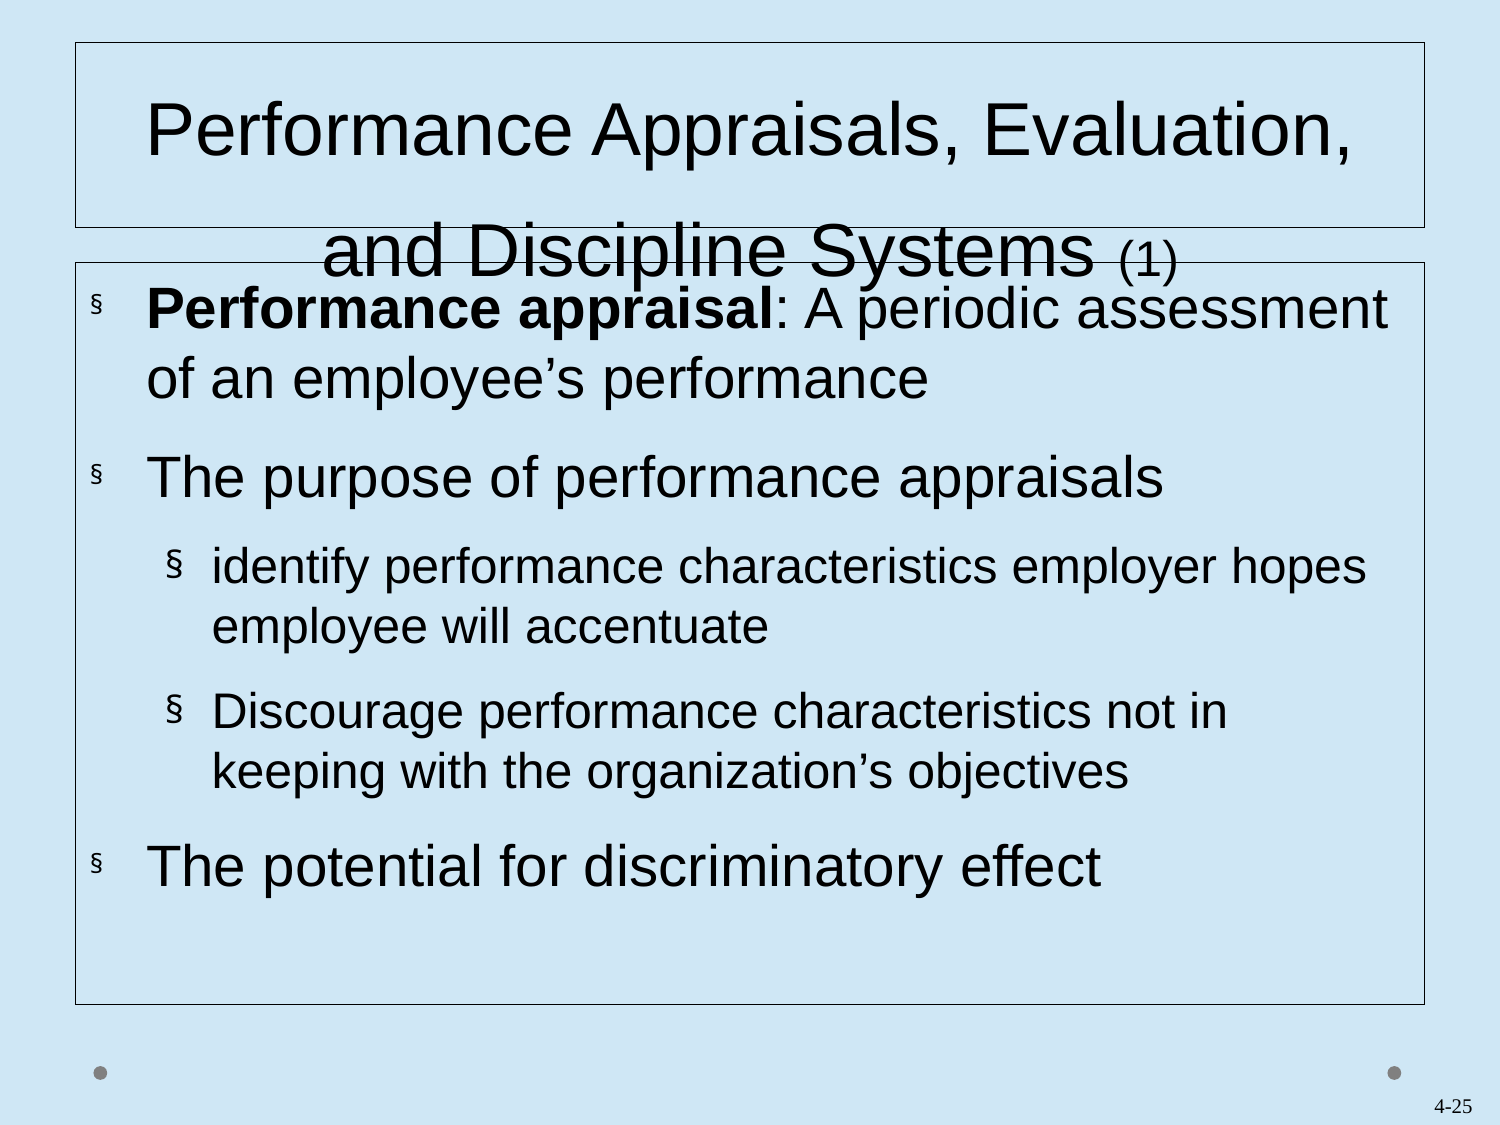

# Performance Appraisals, Evaluation, and Discipline Systems (1)
Performance appraisal: A periodic assessment of an employee’s performance
The purpose of performance appraisals
identify performance characteristics employer hopes employee will accentuate
Discourage performance characteristics not in keeping with the organization’s objectives
The potential for discriminatory effect